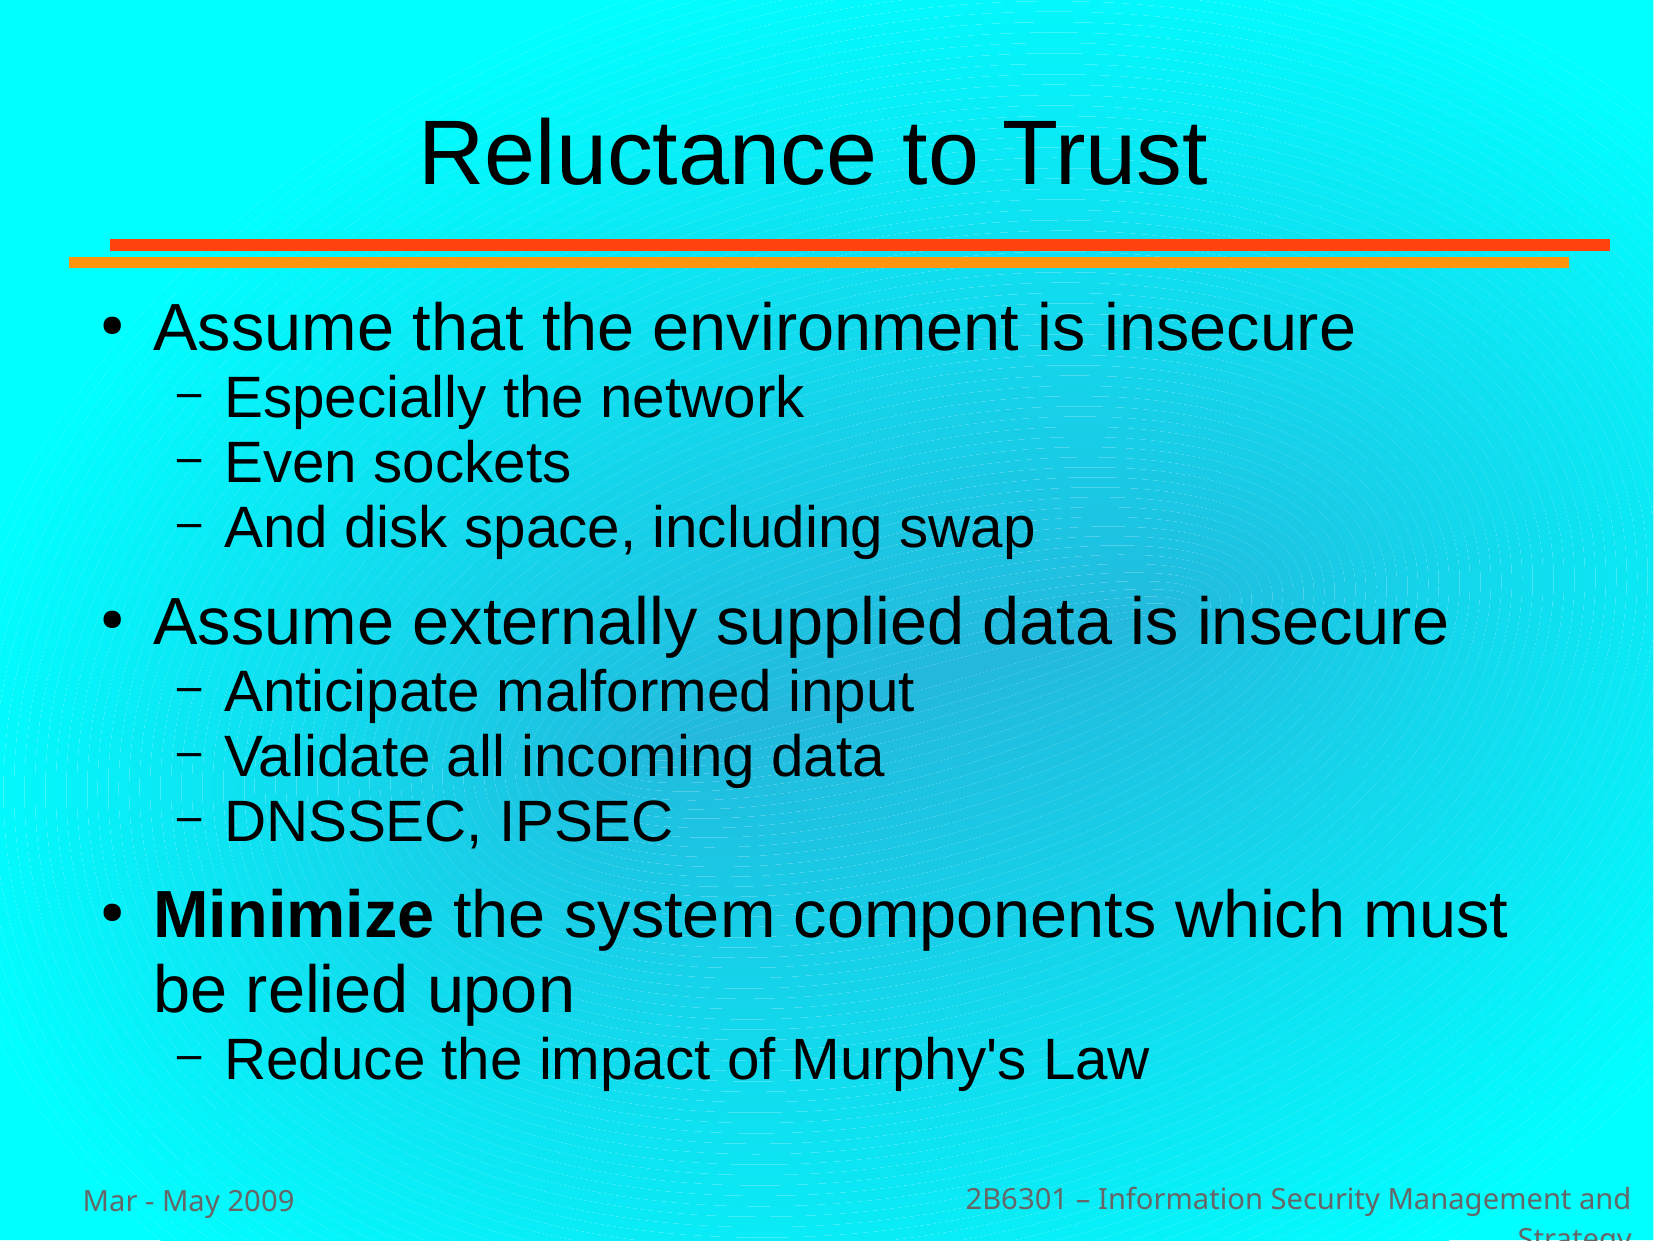

# Reluctance to Trust
Assume that the environment is insecure
Especially the network
Even sockets
And disk space, including swap
Assume externally supplied data is insecure
Anticipate malformed input
Validate all incoming data
DNSSEC, IPSEC
Minimize the system components which must be relied upon
Reduce the impact of Murphy's Law